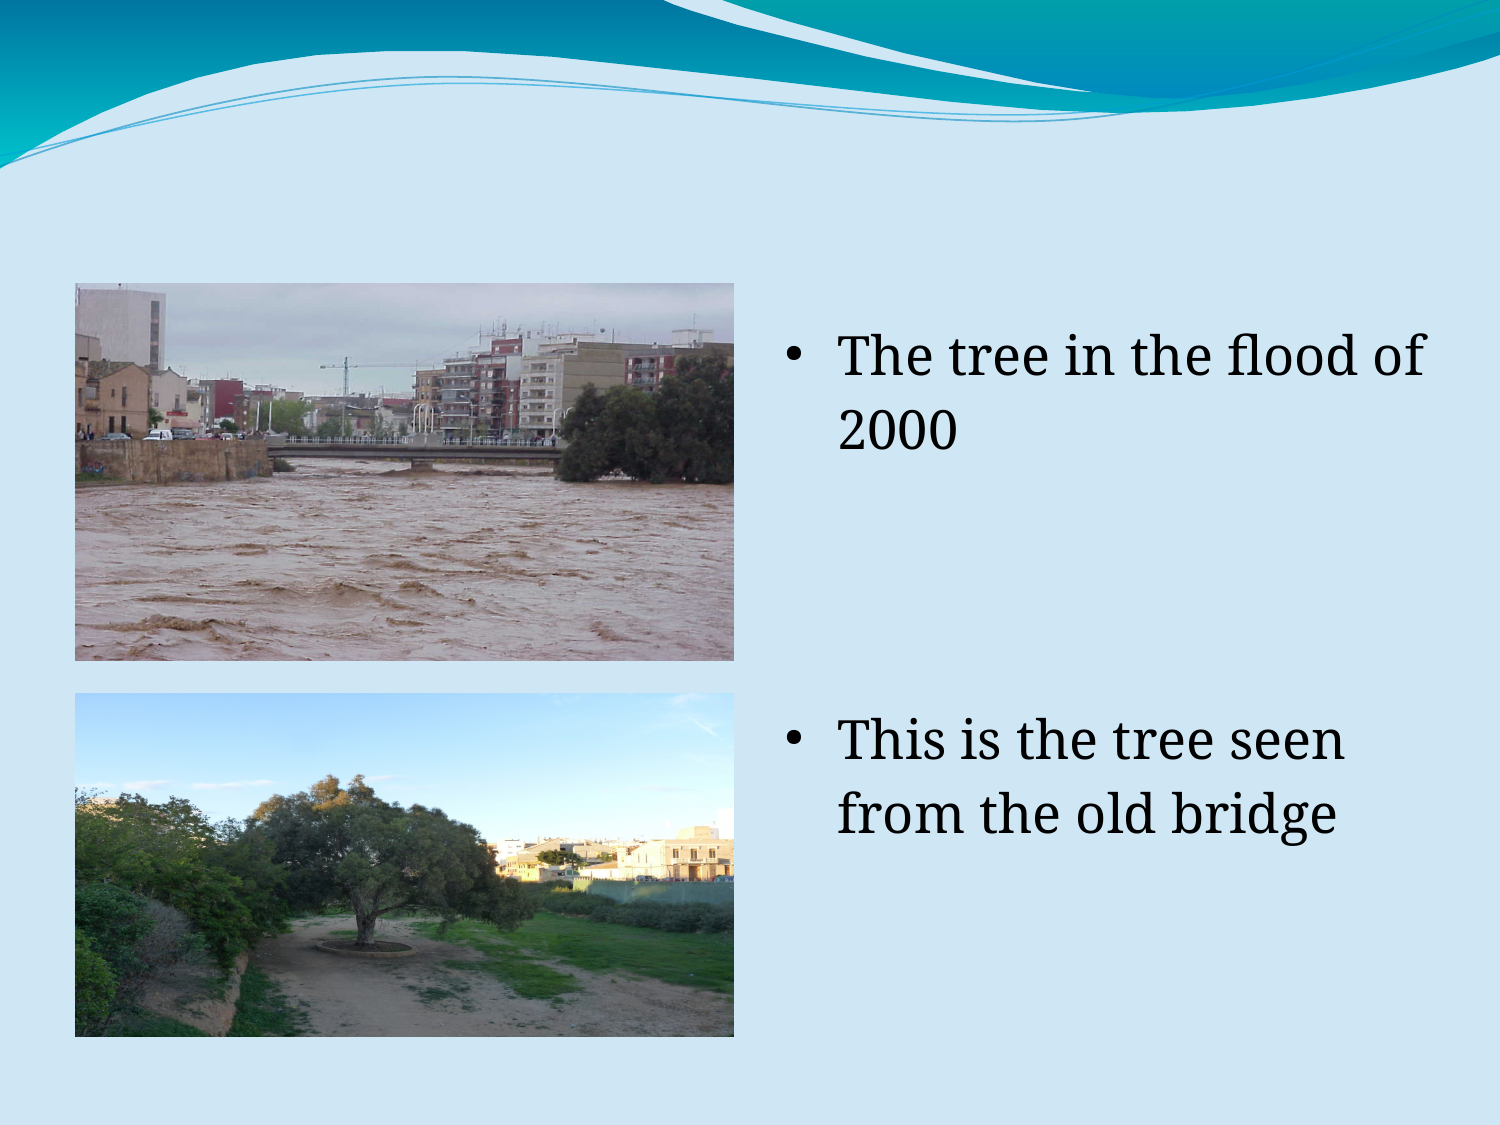

#
The tree in the flood of 2000
This is the tree seen from the old bridge